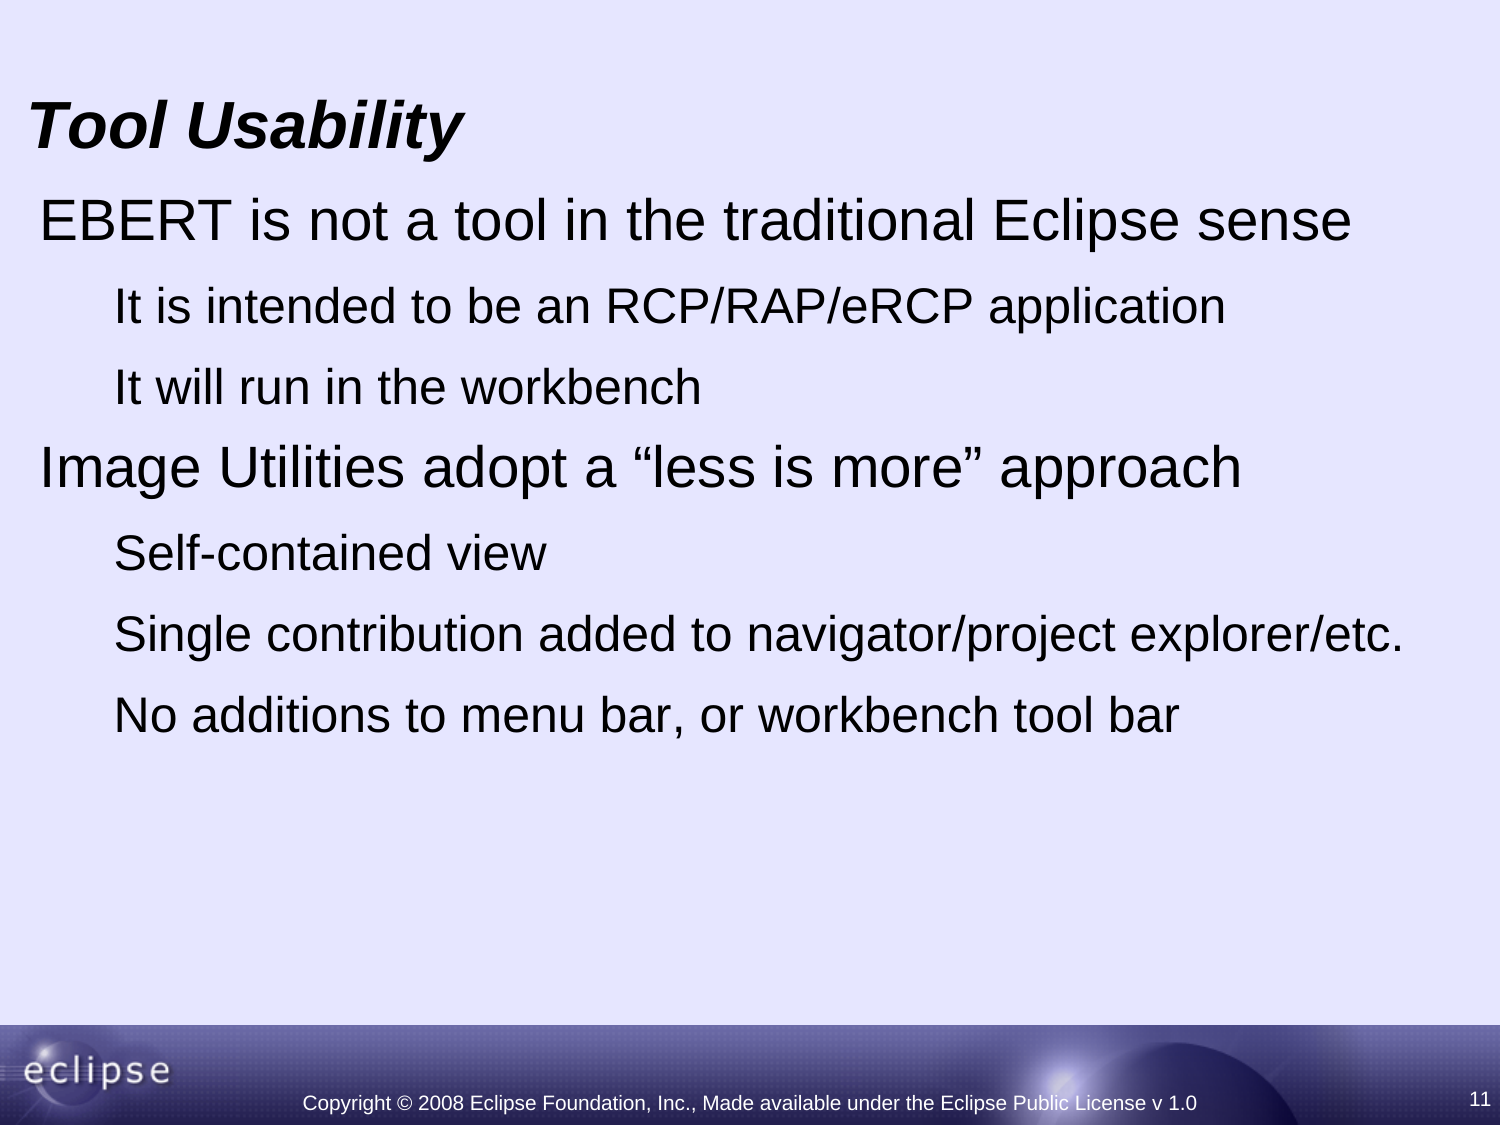

# Tool Usability
EBERT is not a tool in the traditional Eclipse sense
It is intended to be an RCP/RAP/eRCP application
It will run in the workbench
Image Utilities adopt a “less is more” approach
Self-contained view
Single contribution added to navigator/project explorer/etc.
No additions to menu bar, or workbench tool bar
11